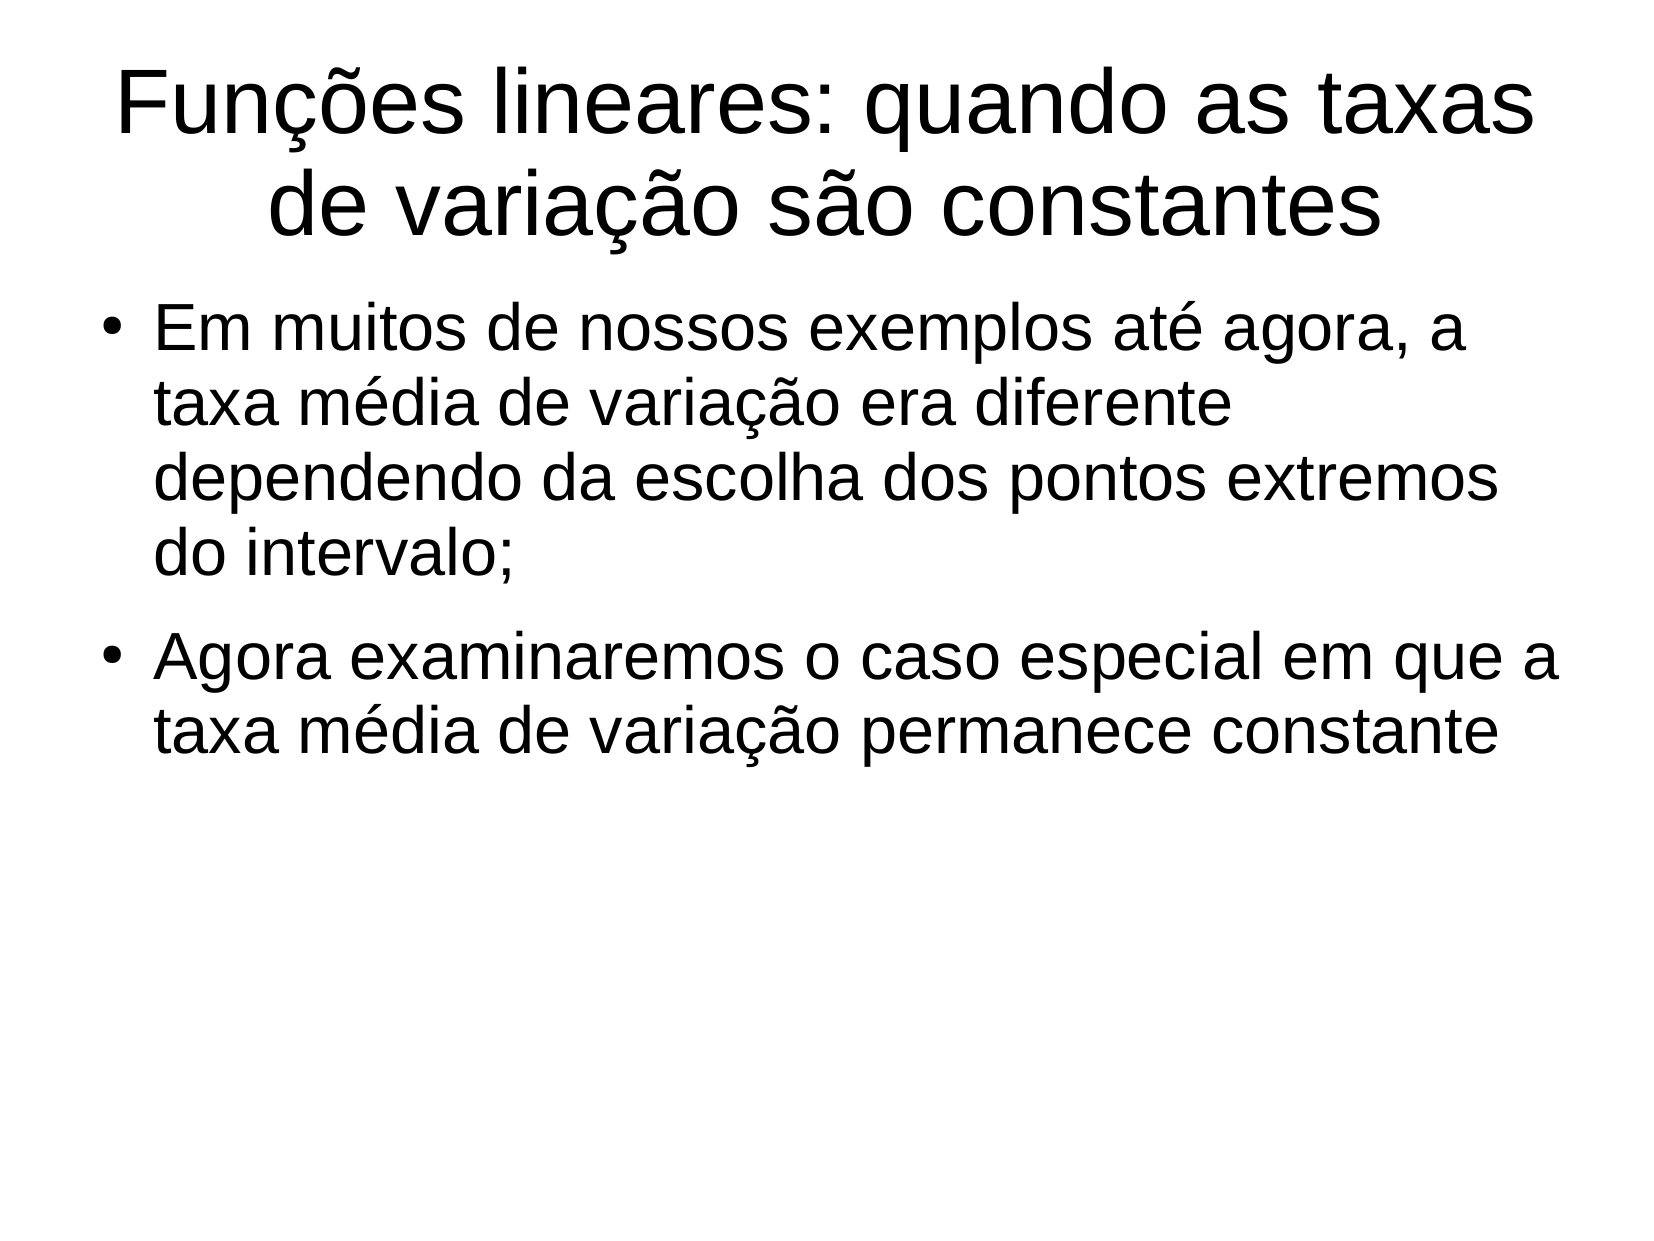

# Funções lineares: quando as taxas de variação são constantes
Em muitos de nossos exemplos até agora, a taxa média de variação era diferente dependendo da escolha dos pontos extremos do intervalo;
Agora examinaremos o caso especial em que a taxa média de variação permanece constante